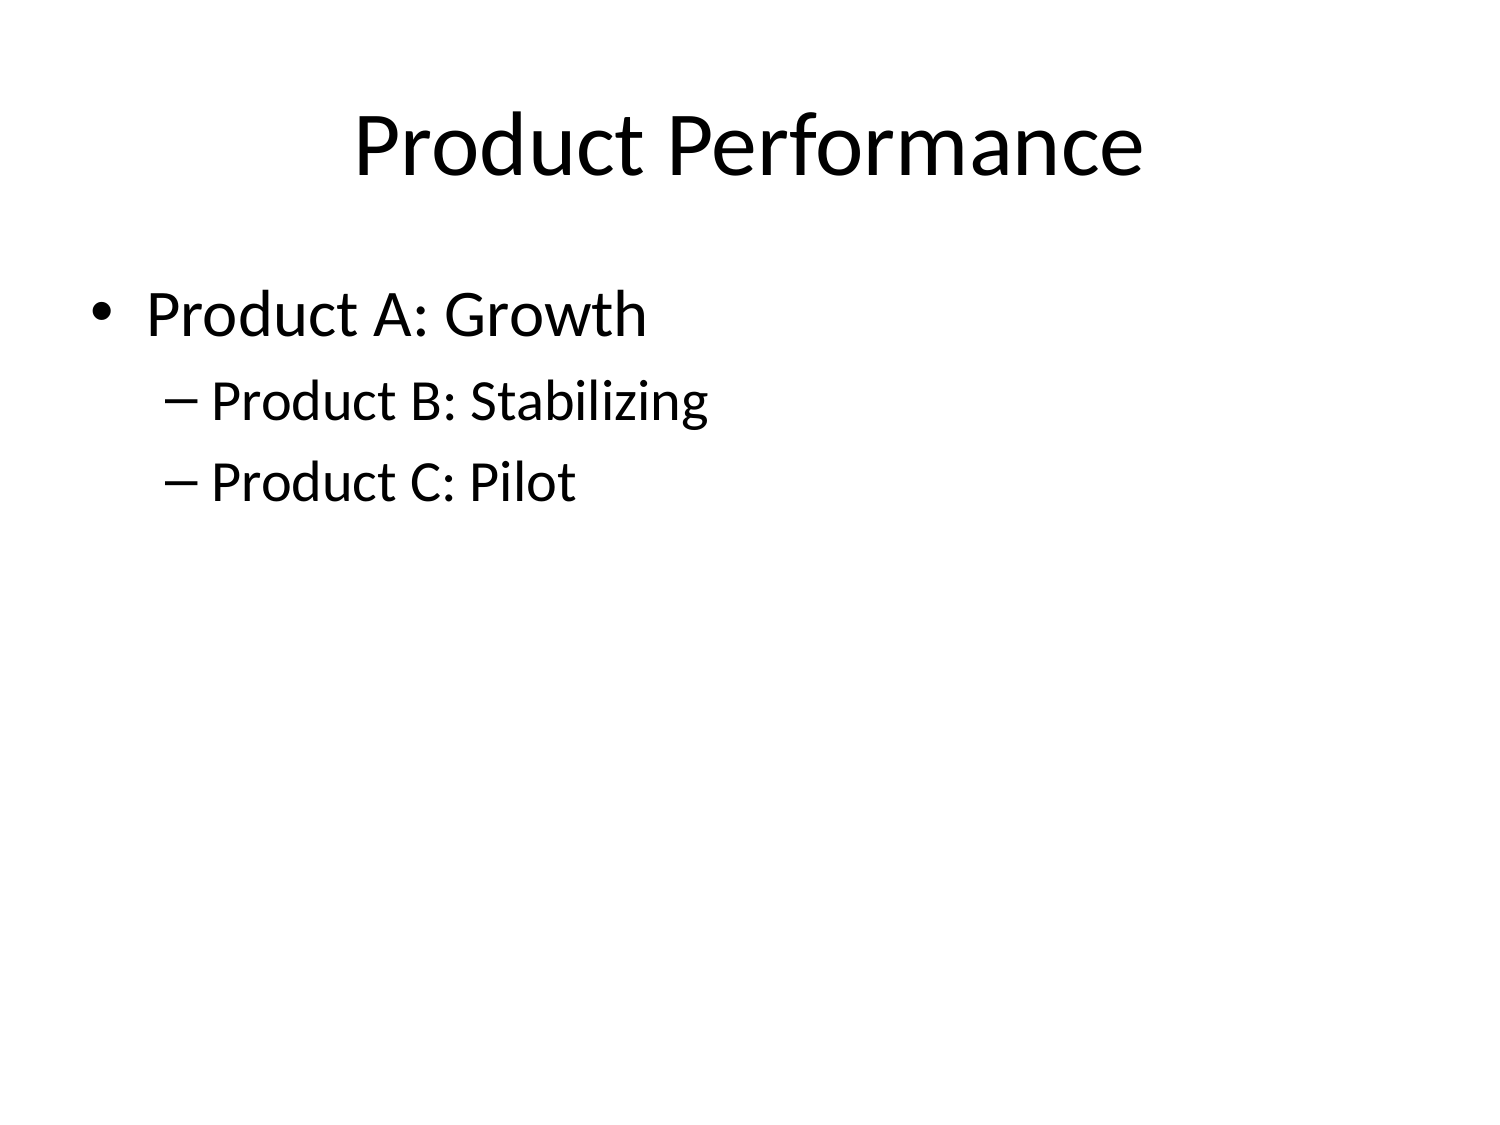

# Product Performance
Product A: Growth
Product B: Stabilizing
Product C: Pilot